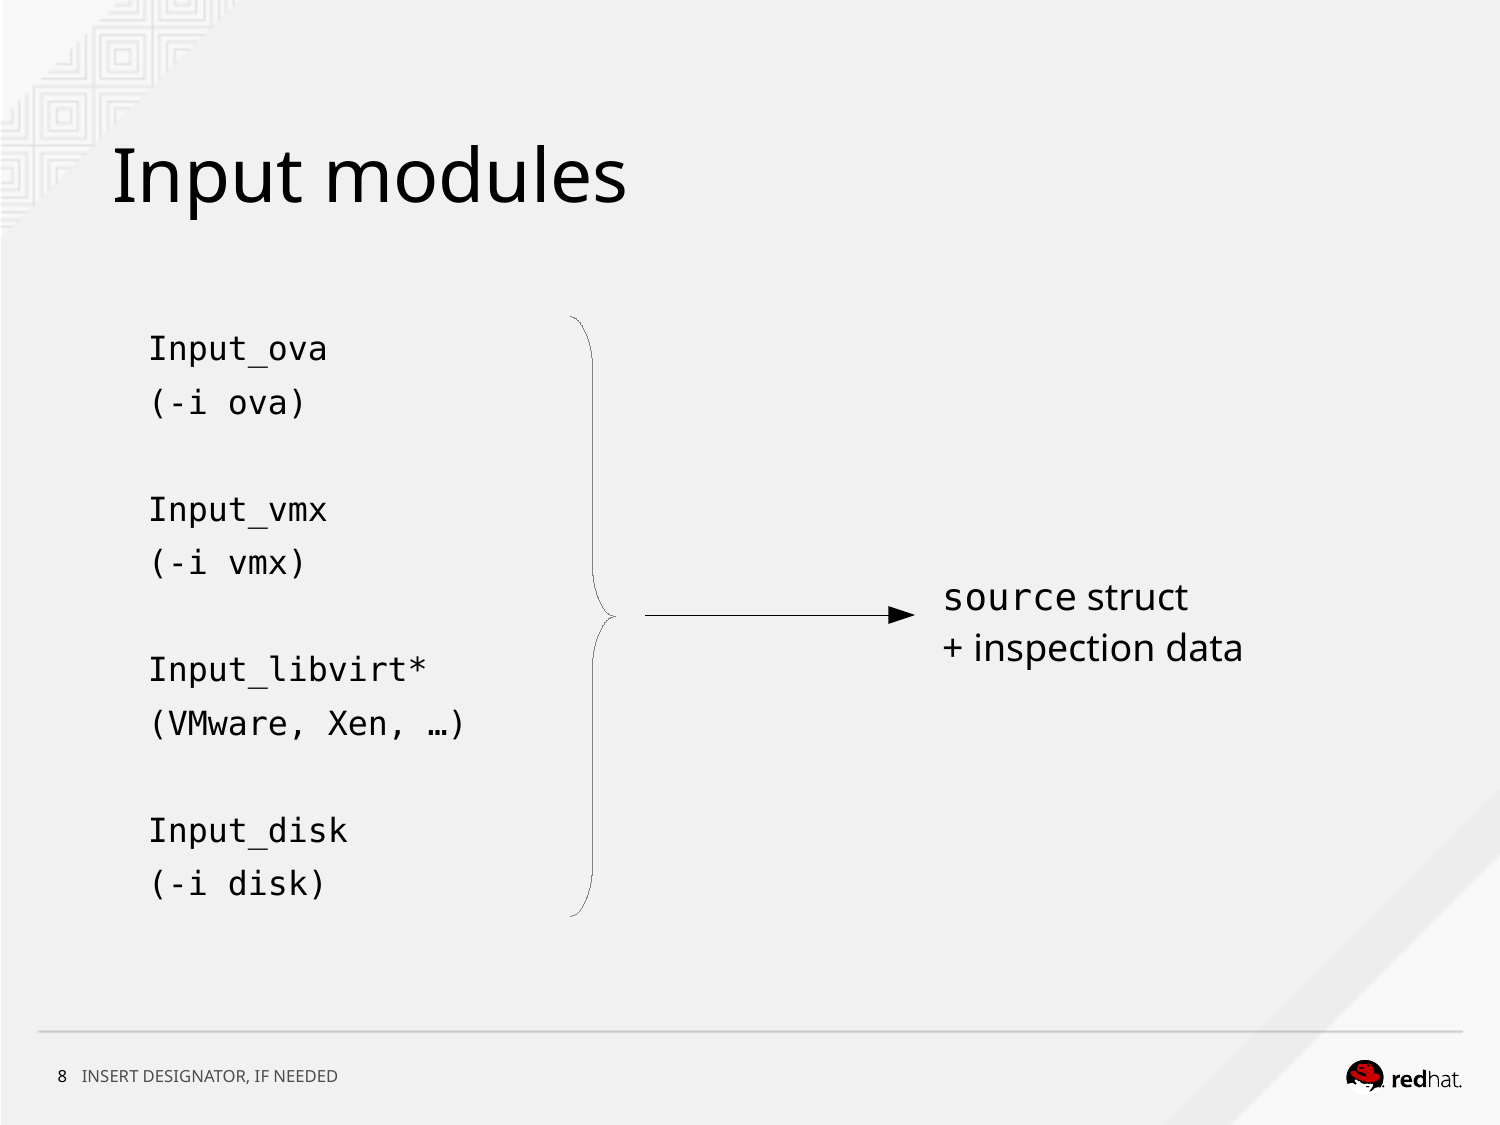

# Input modules
Input_ova
(-i ova)
Input_vmx
(-i vmx)
Input_libvirt*
(VMware, Xen, …)
Input_disk
(-i disk)
source struct
+ inspection data
8
INSERT DESIGNATOR, IF NEEDED